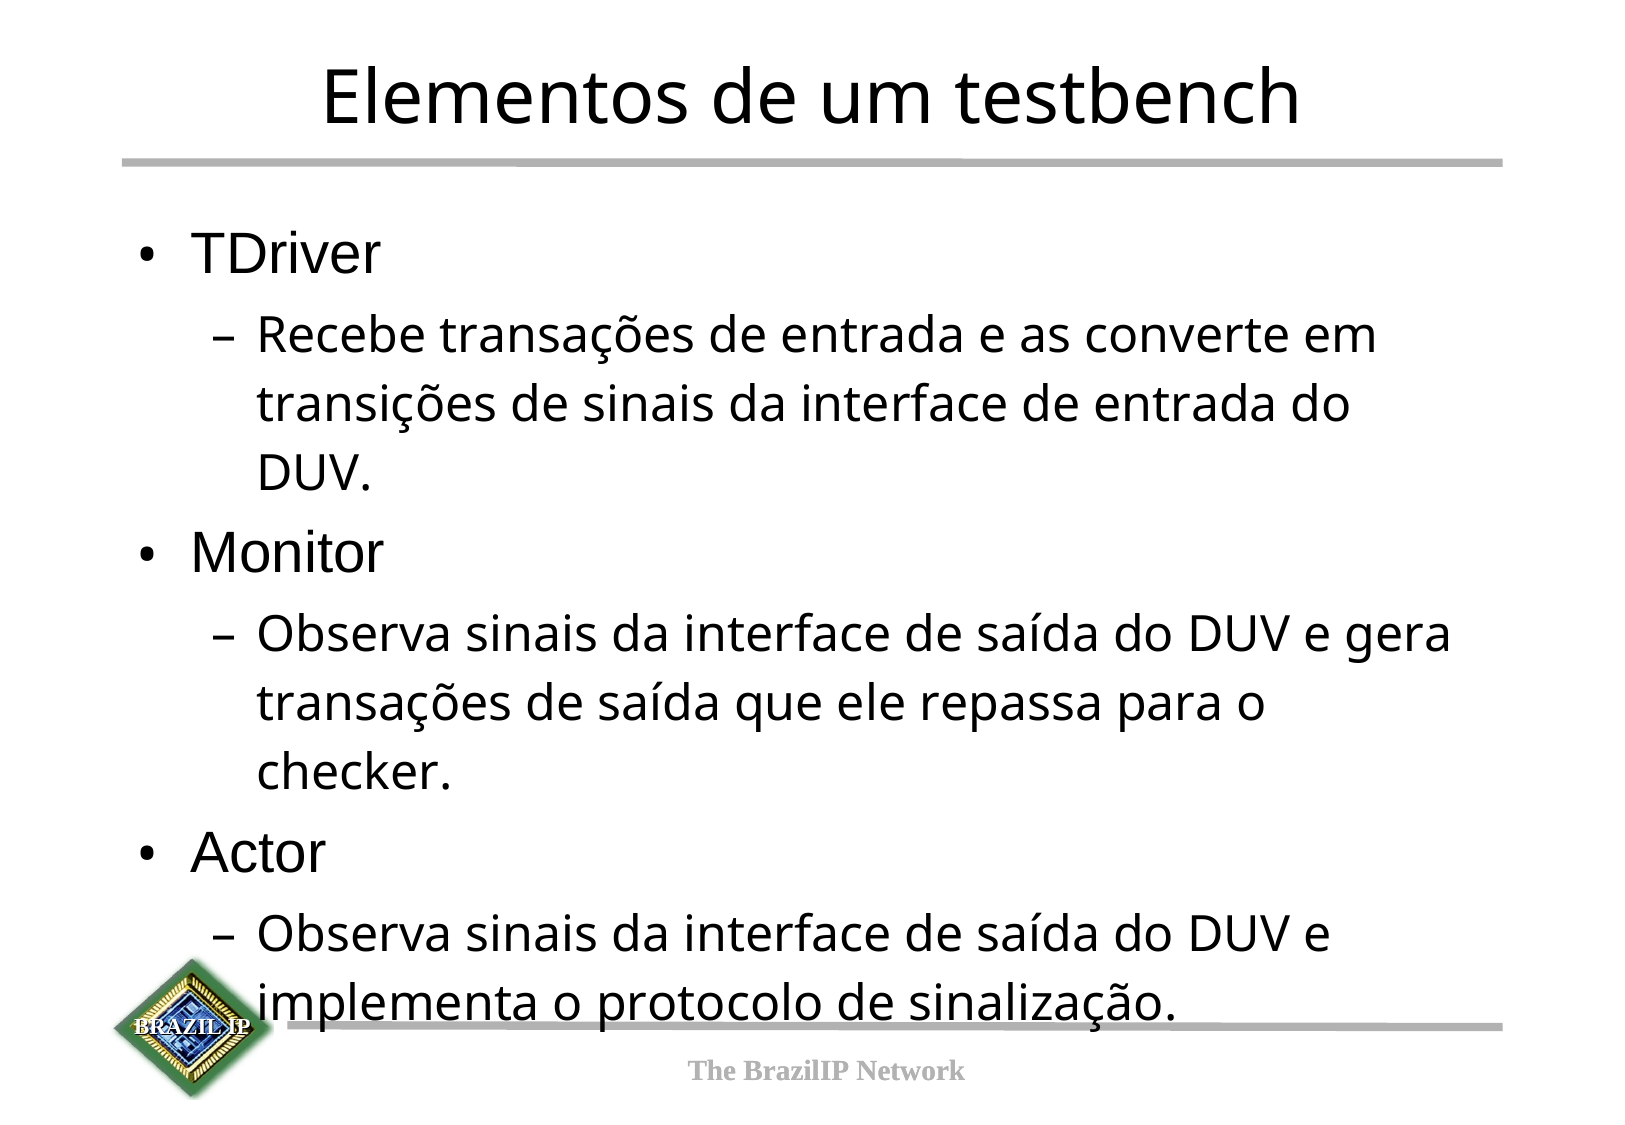

# Elementos de um testbench
TDriver
Recebe transações de entrada e as converte em transições de sinais da interface de entrada do DUV.
Monitor
Observa sinais da interface de saída do DUV e gera transações de saída que ele repassa para o checker.
Actor
Observa sinais da interface de saída do DUV e implementa o protocolo de sinalização.